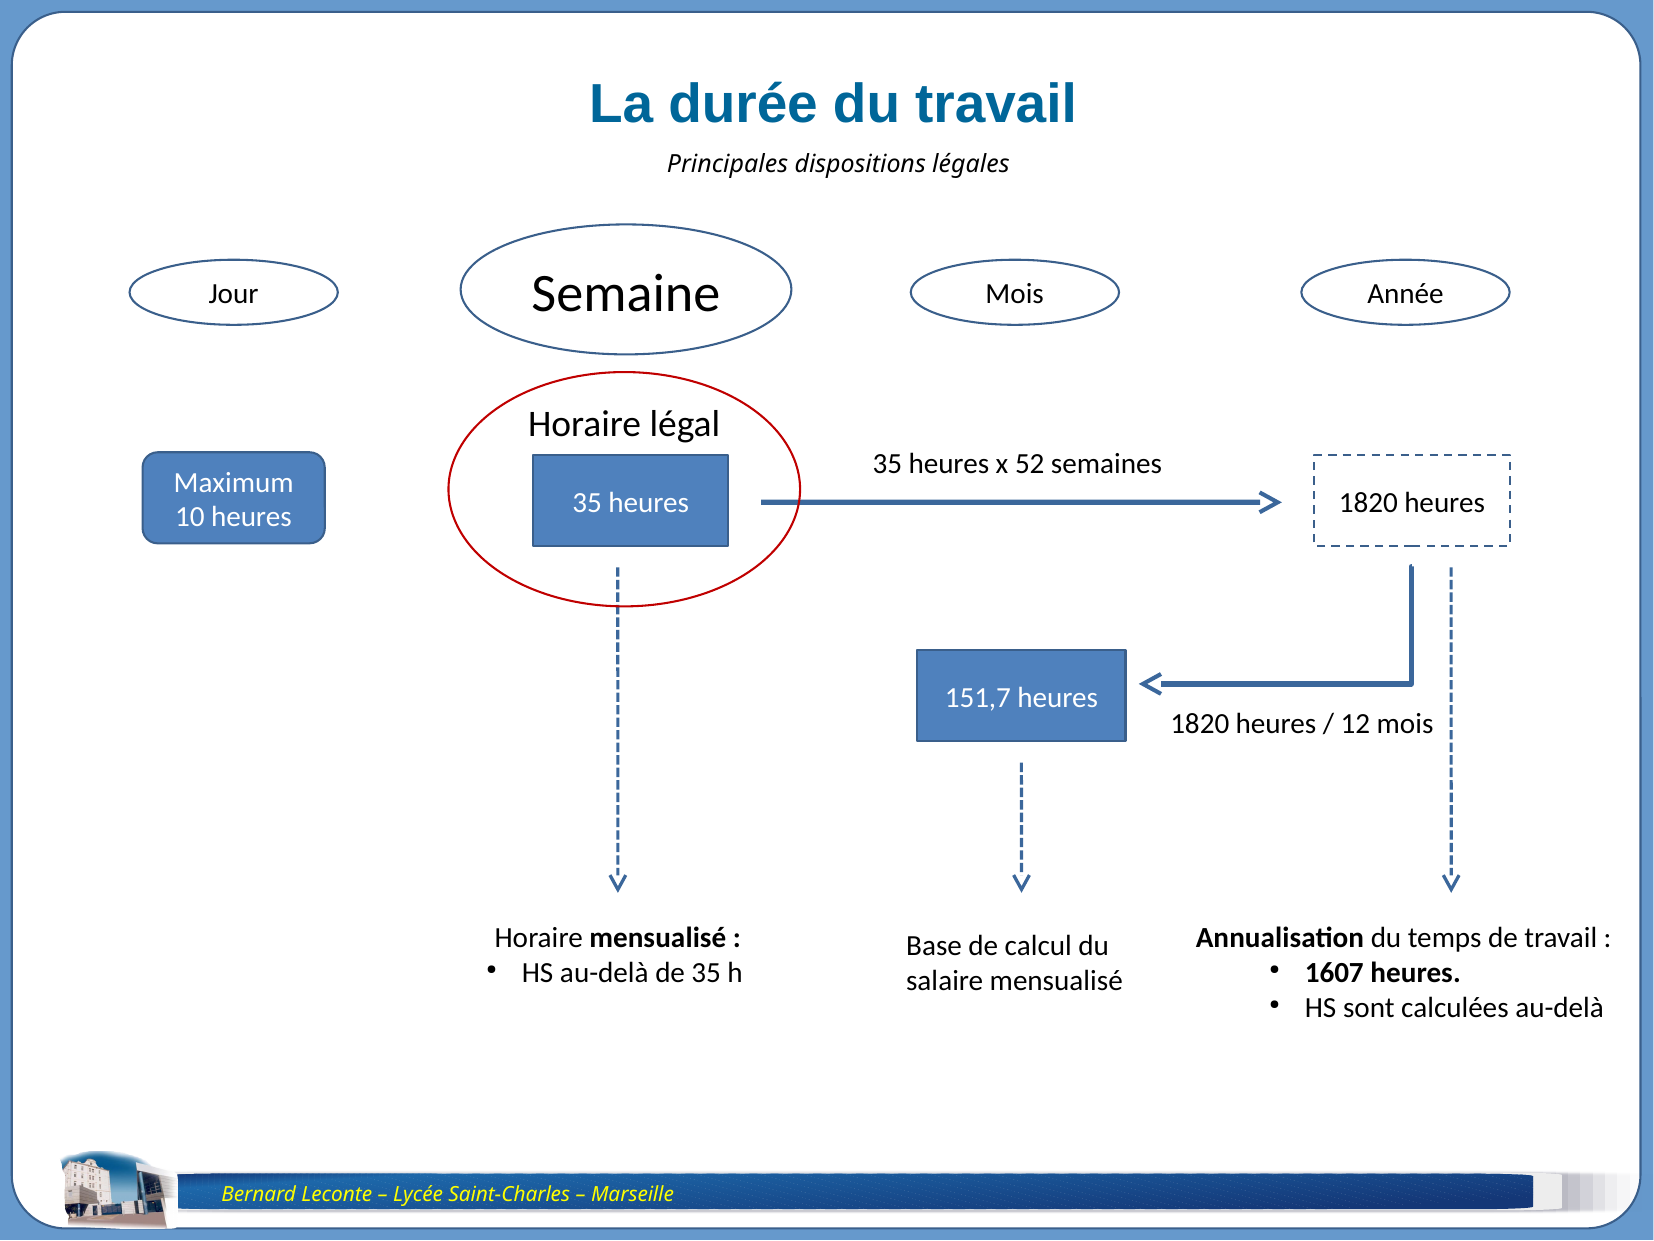

La durée du travail
Principales dispositions légales
Semaine
Jour
Semaine
Mois
Année
Horaire légal
35 heures x 52 semaines
Maximum 10 heures
35 heures
1820 heures
151,7 heures
1820 heures / 12 mois
Horaire mensualisé :
HS au-delà de 35 h
Annualisation du temps de travail :
1607 heures.
HS sont calculées au-delà
Base de calcul du salaire mensualisé
1